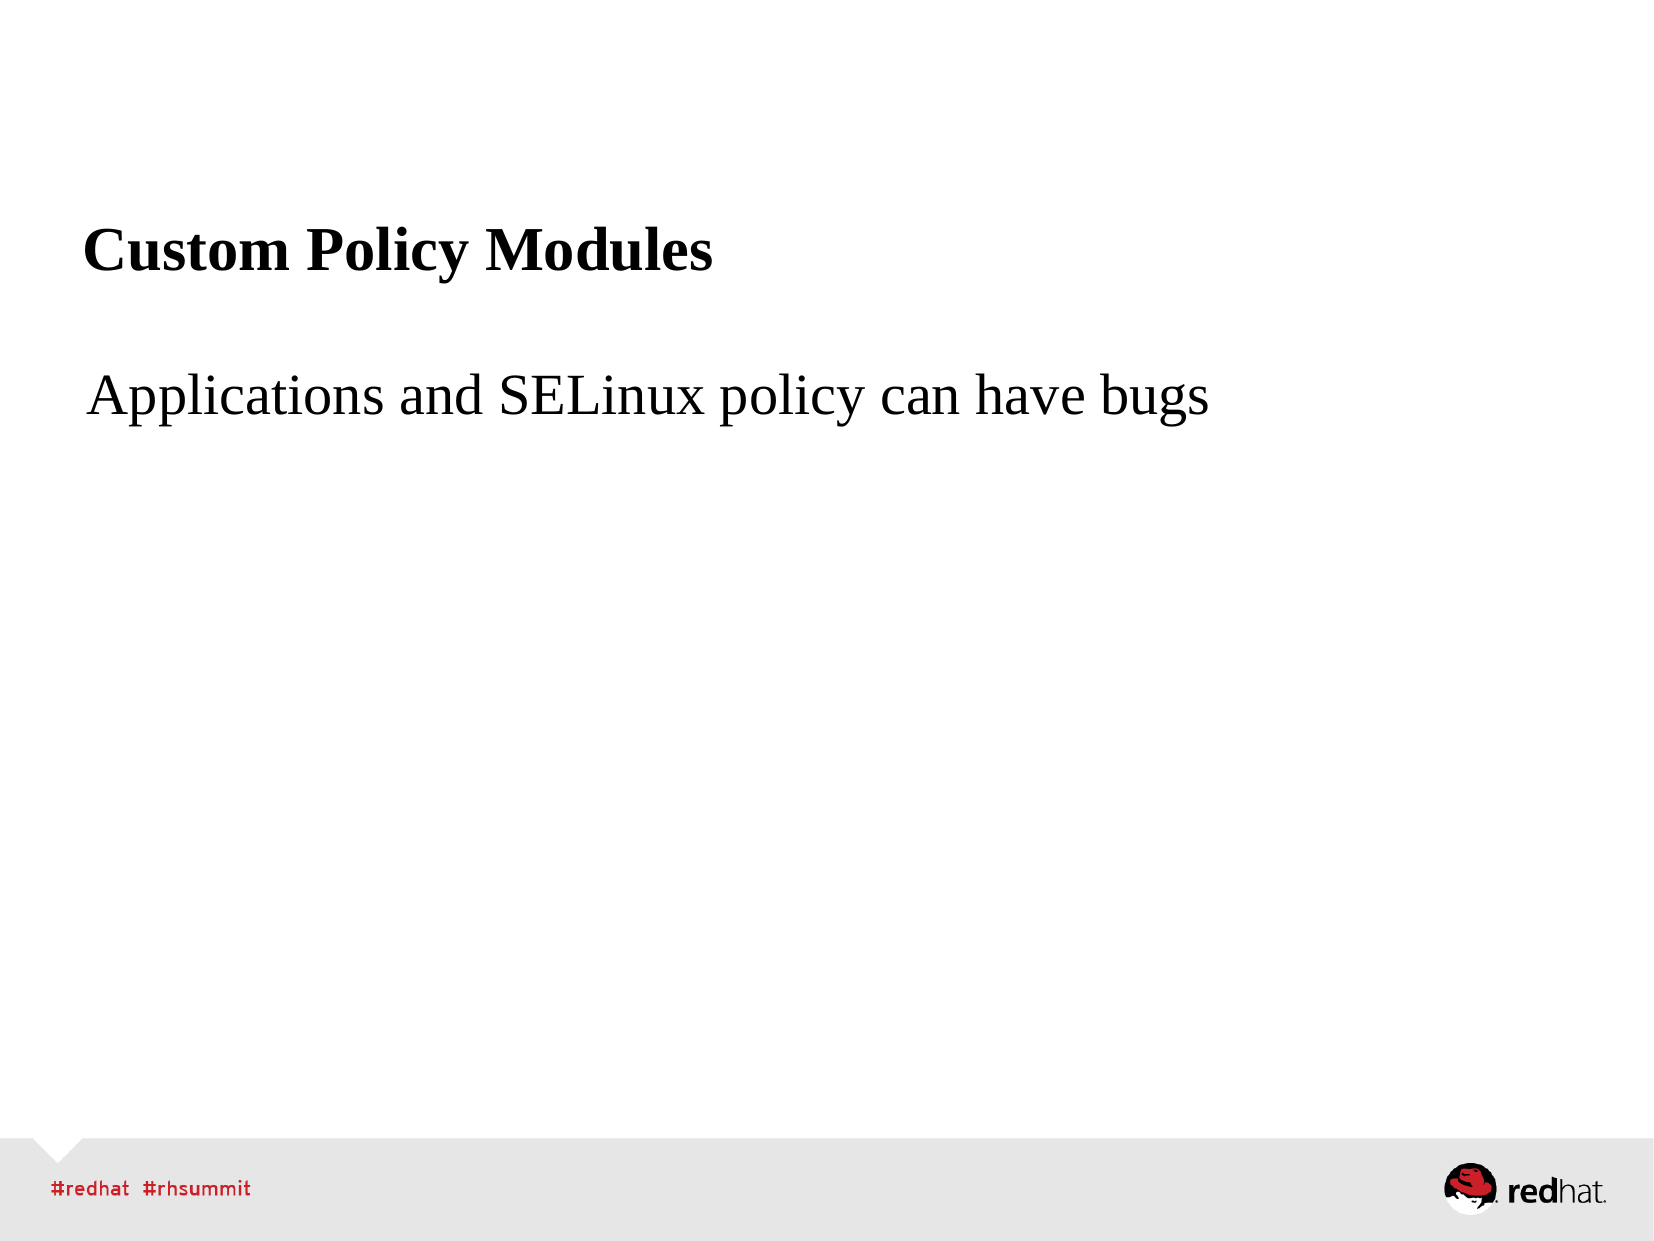

# Custom Policy Modules
Applications and SELinux policy can have bugs